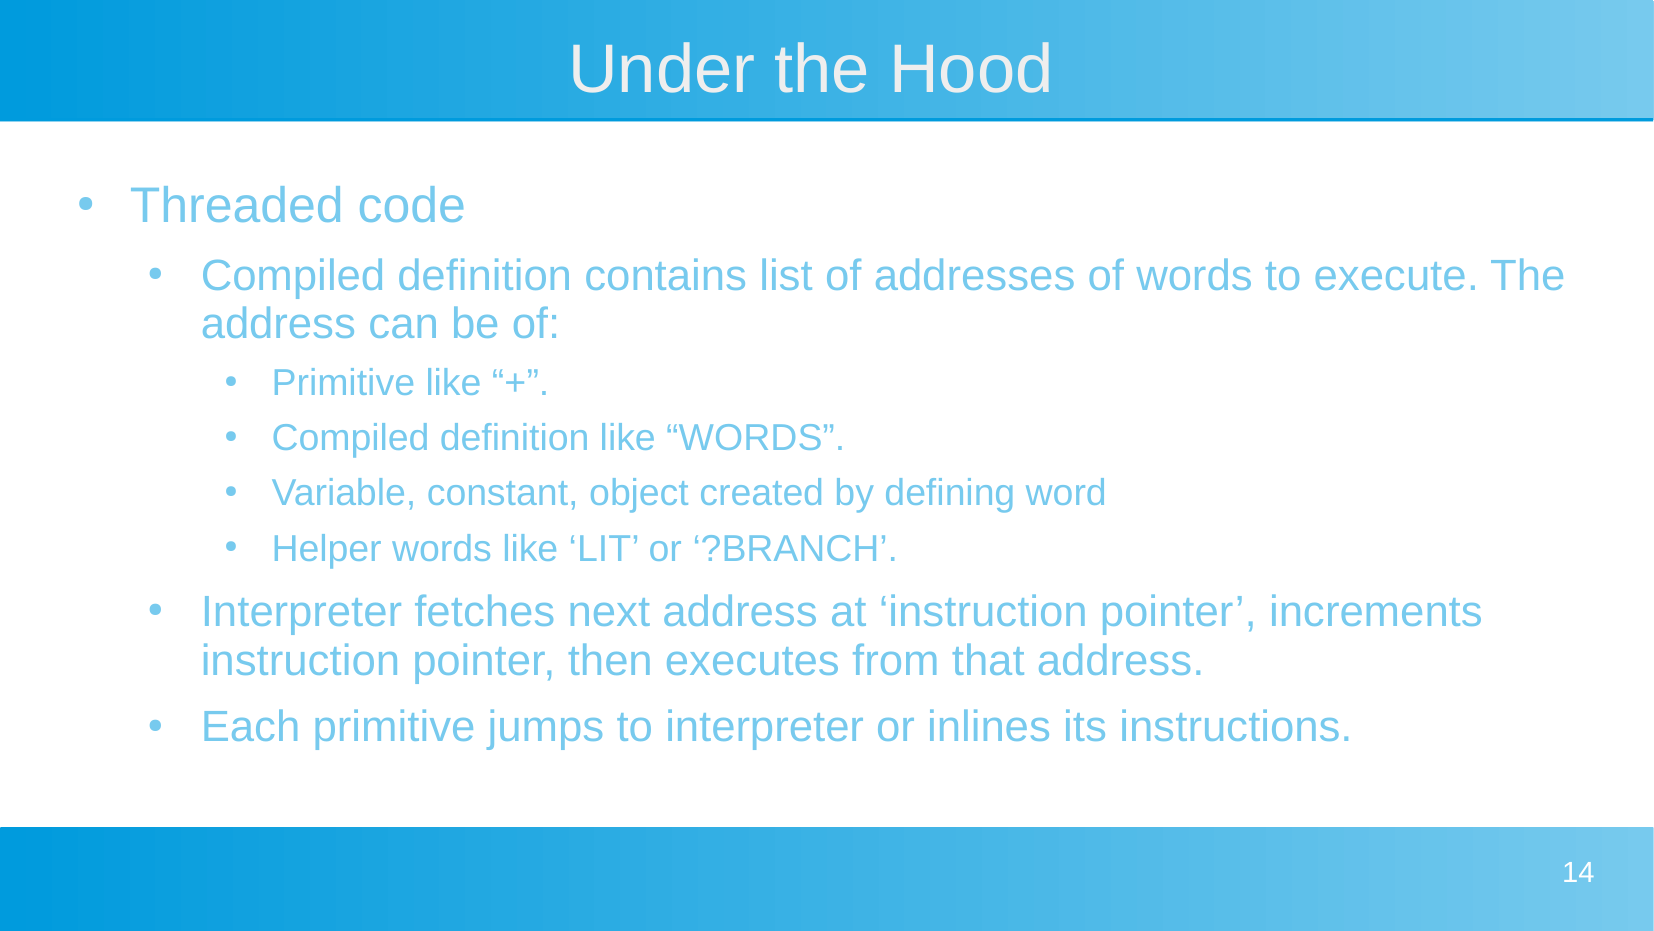

# Under the Hood
Threaded code
Compiled definition contains list of addresses of words to execute. The address can be of:
Primitive like “+”.
Compiled definition like “WORDS”.
Variable, constant, object created by defining word
Helper words like ‘LIT’ or ‘?BRANCH’.
Interpreter fetches next address at ‘instruction pointer’, increments instruction pointer, then executes from that address.
Each primitive jumps to interpreter or inlines its instructions.
14